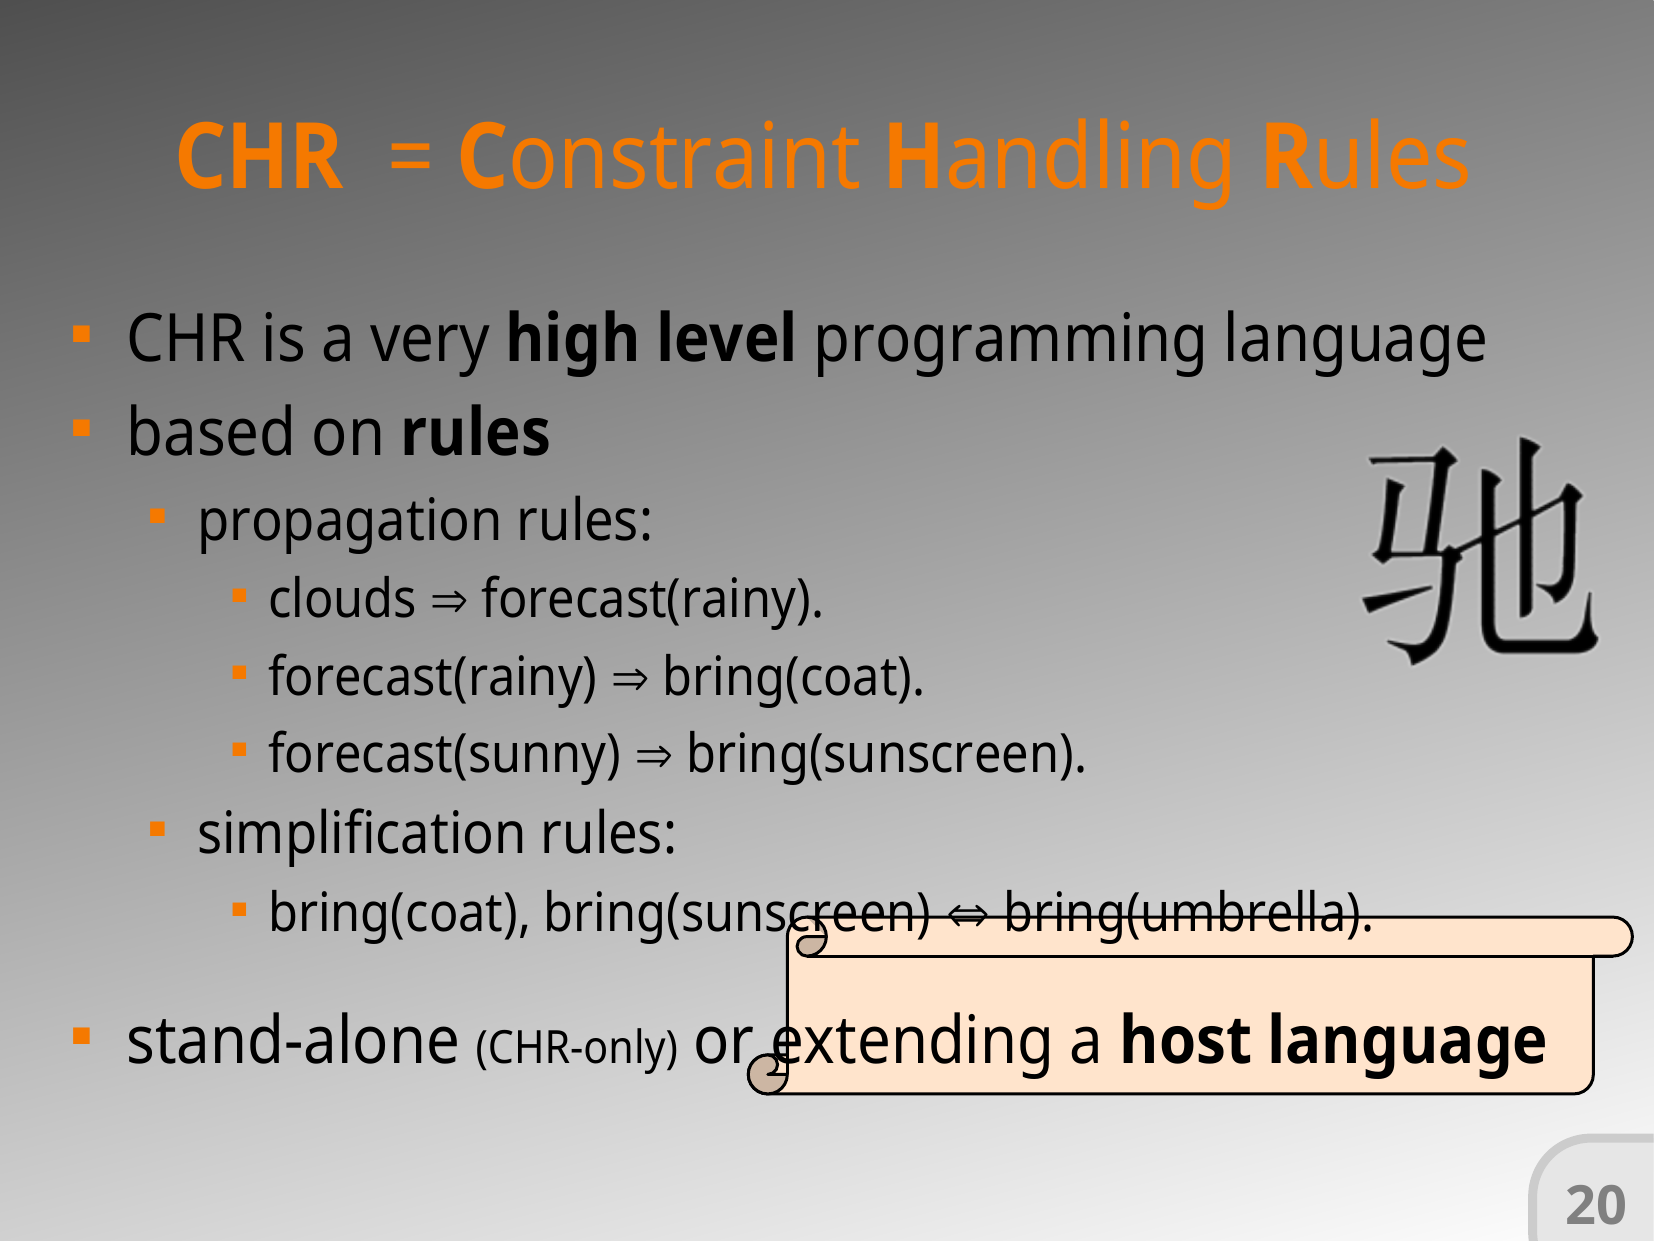

# CHR = Constraint Handling Rules
CHR is a very high level programming language
based on rules
propagation rules:
clouds  forecast(rainy).
forecast(rainy)  bring(coat).
forecast(sunny)  bring(sunscreen).
simplification rules:
bring(coat), bring(sunscreen)  bring(umbrella).
stand-alone (CHR-only) or extending a host language
20